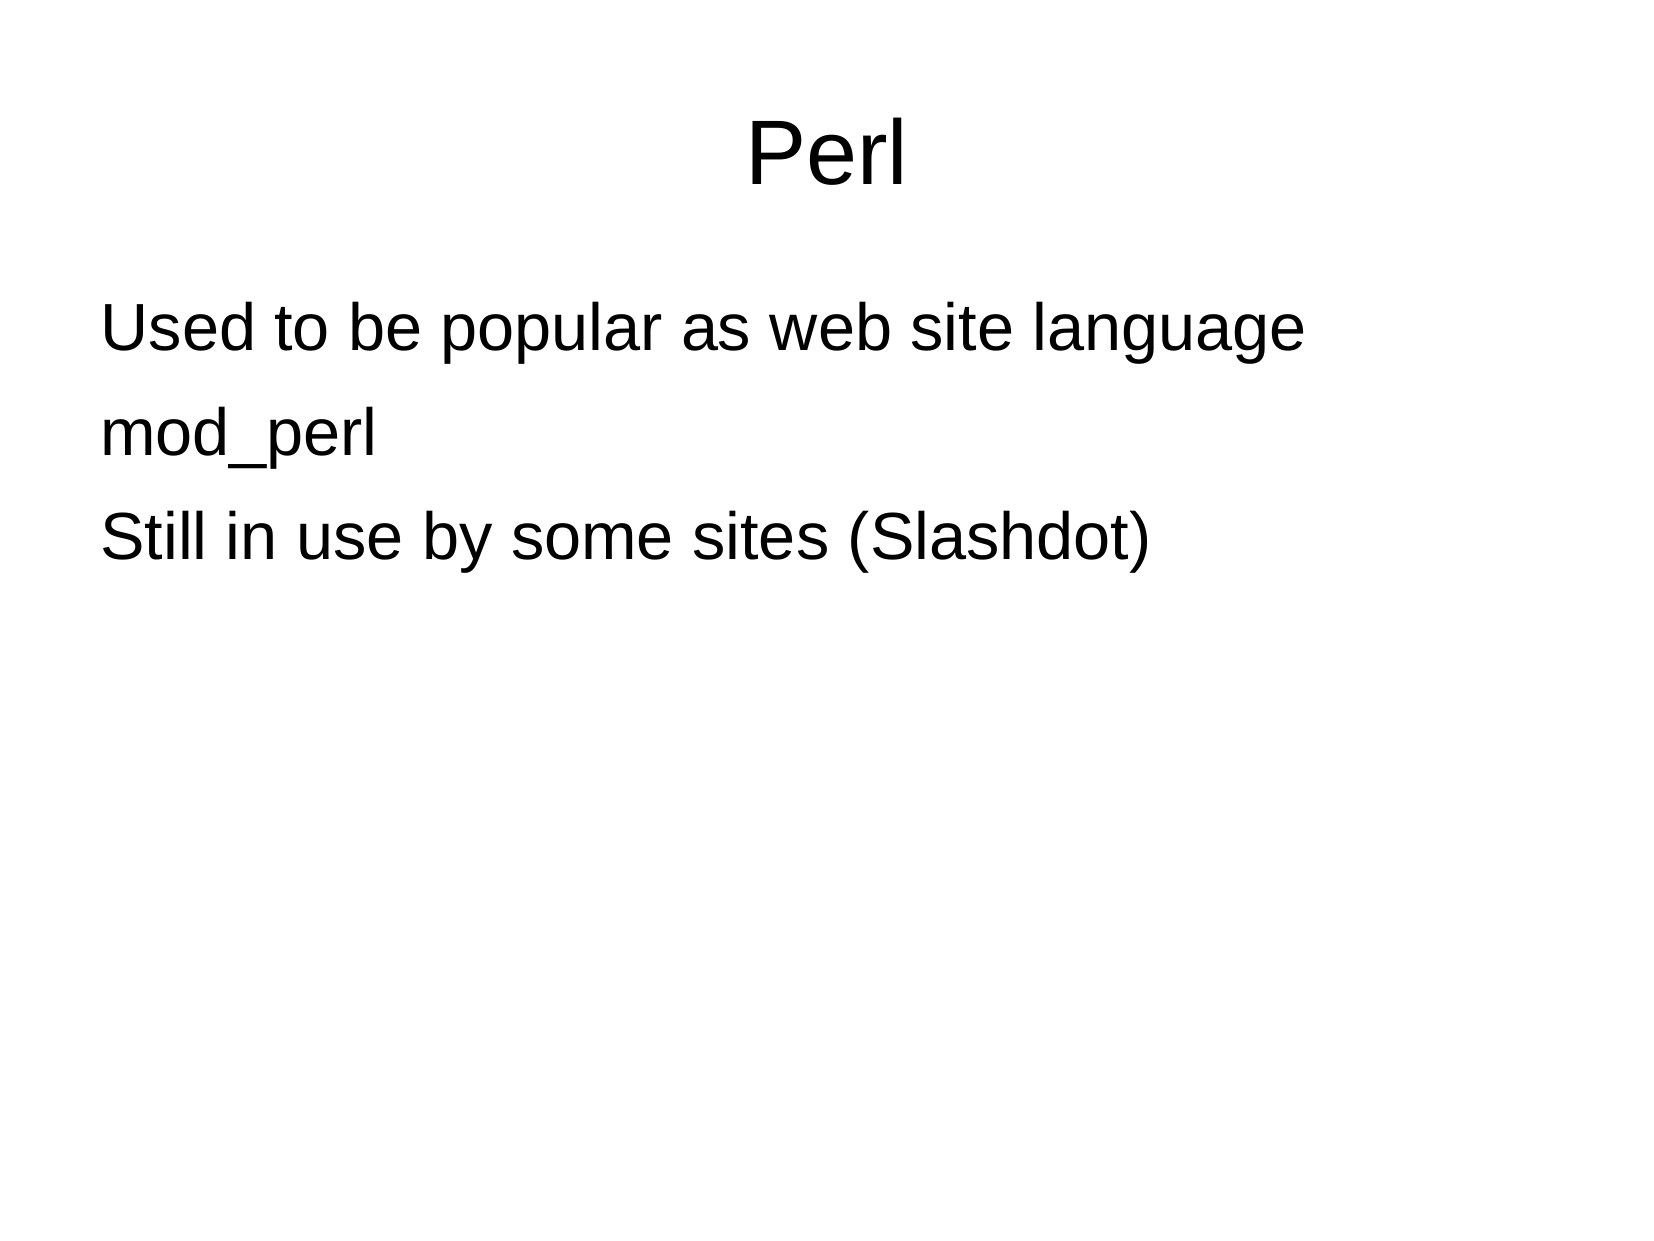

# Perl
Used to be popular as web site language
mod_perl
Still in use by some sites (Slashdot)